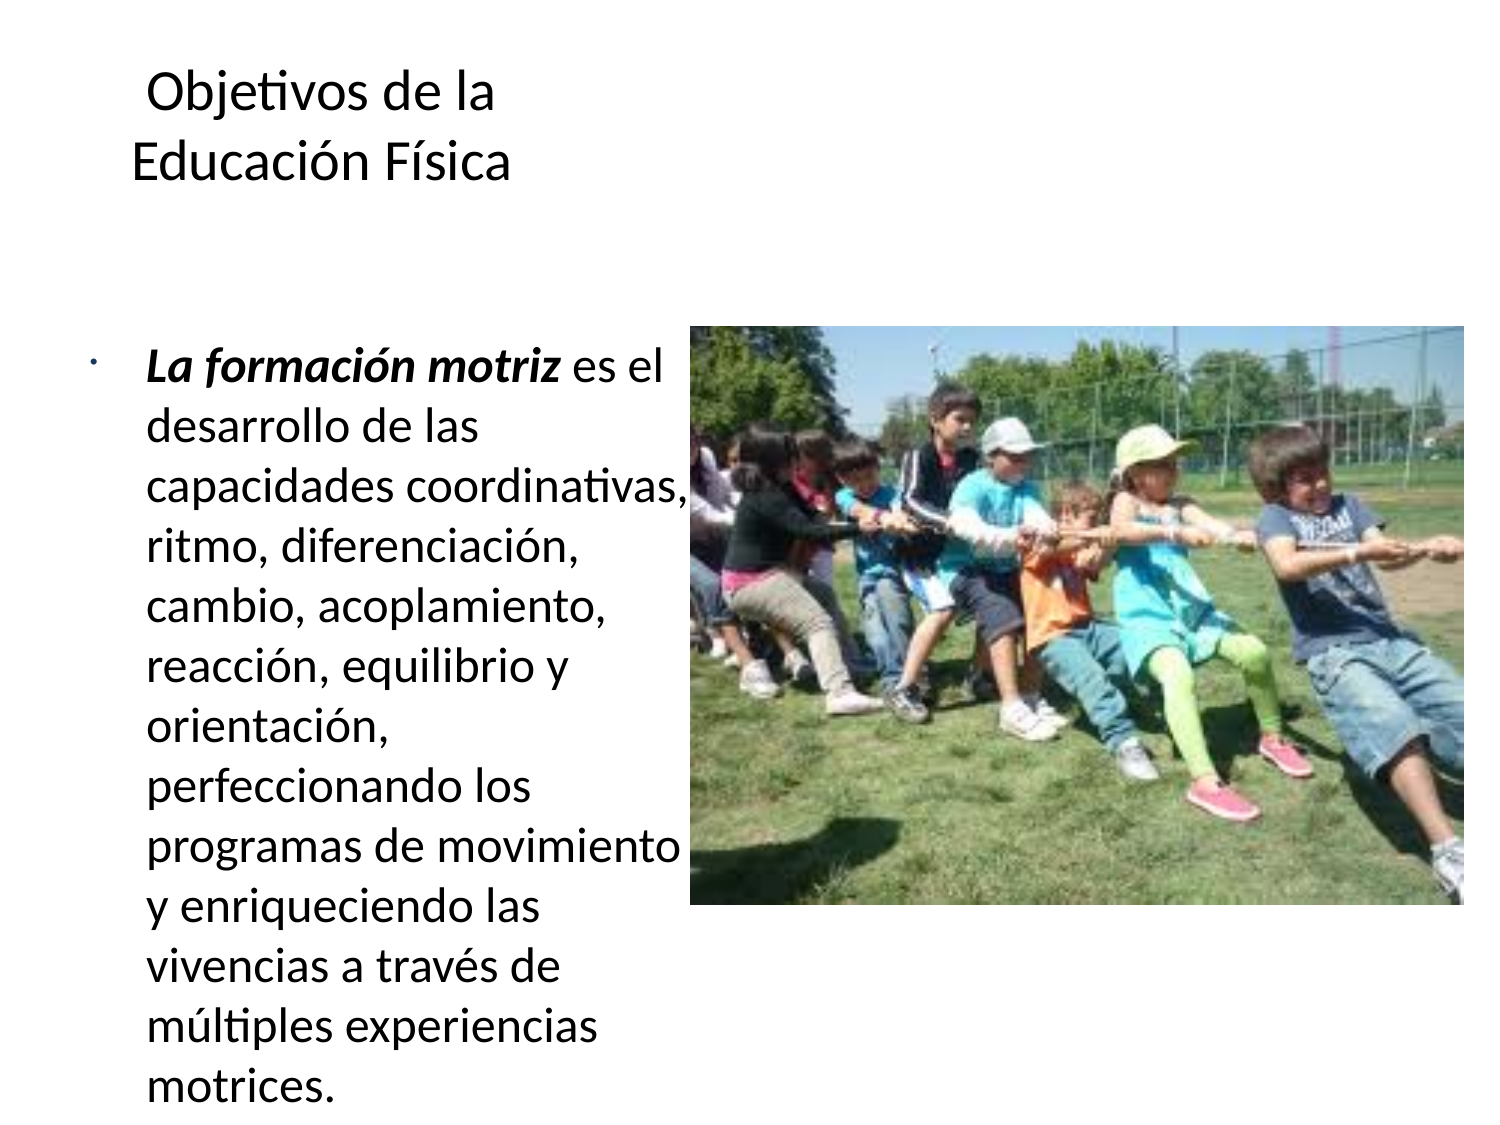

# Objetivos de la Educación Física
La formación motriz es el desarrollo de las capacidades coordinativas, ritmo, diferenciación, cambio, acoplamiento, reacción, equilibrio y orientación, perfeccionando los programas de movimiento y enriqueciendo las vivencias a través de múltiples experiencias motrices.